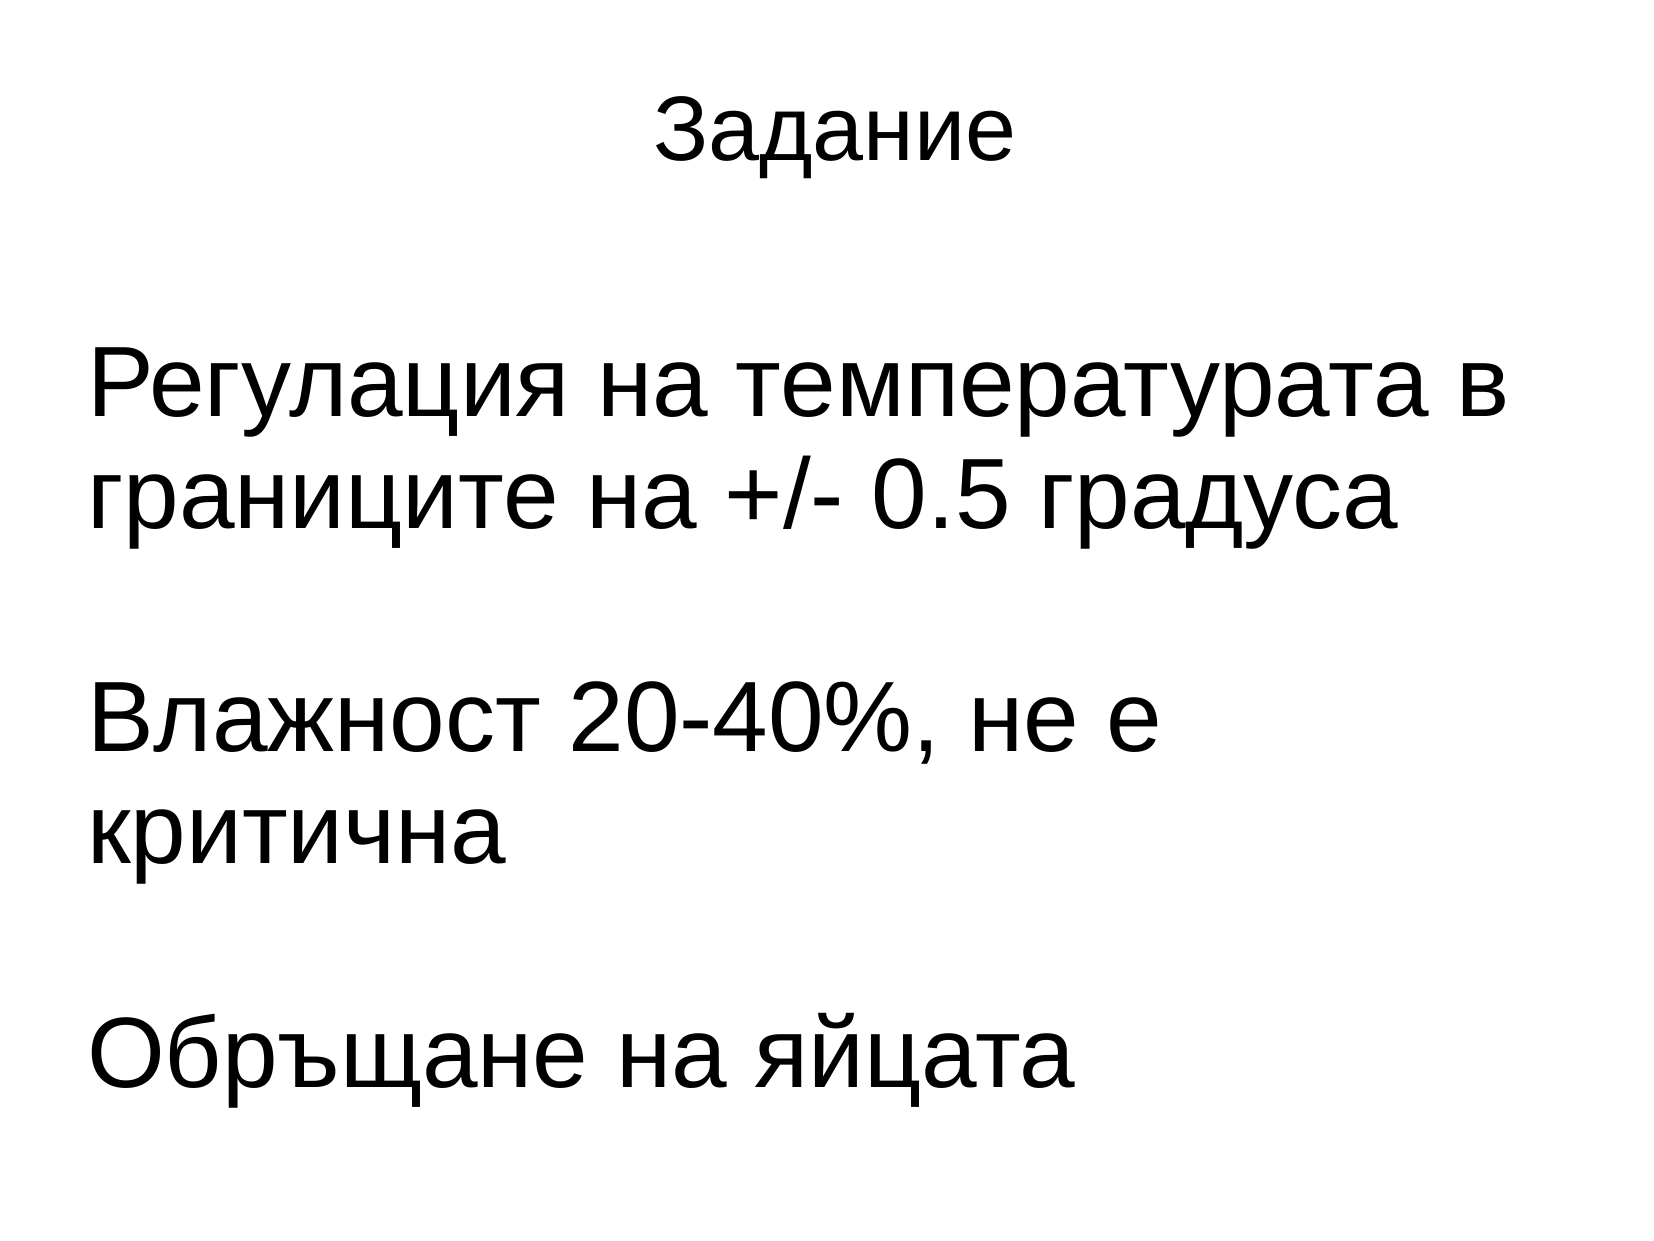

# Задание
Регулация на температурата в границите на +/- 0.5 градуса
Влажност 20-40%, не е критична
Обръщане на яйцата